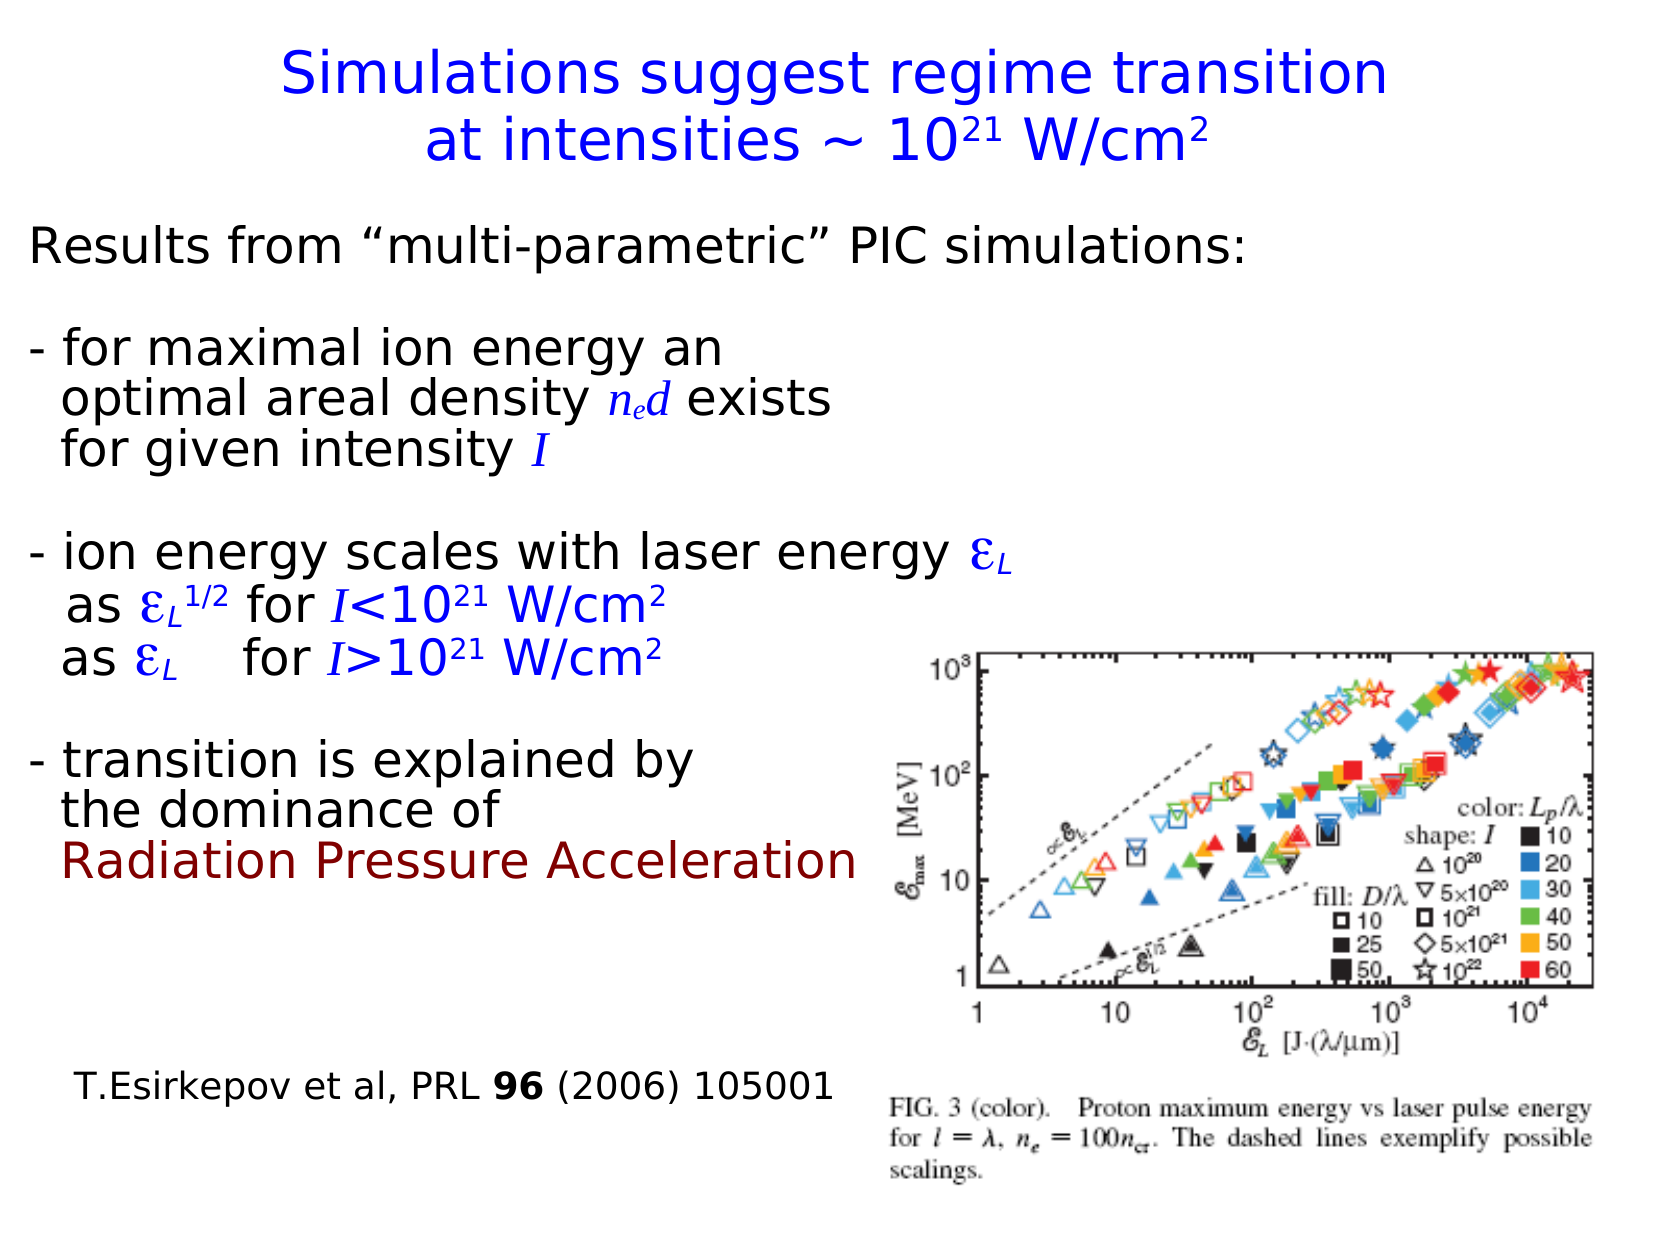

Simulations suggest regime transition
at intensities ~ 1021 W/cm2
Results from “multi-parametric” PIC simulations:
- for maximal ion energy an
 optimal areal density ned exists
 for given intensity I
- ion energy scales with laser energy eL
 as eL1/2 for I<1021 W/cm2
 as eL for I>1021 W/cm2
- transition is explained by
 the dominance of
 Radiation Pressure Acceleration
T.Esirkepov et al, PRL 96 (2006) 105001